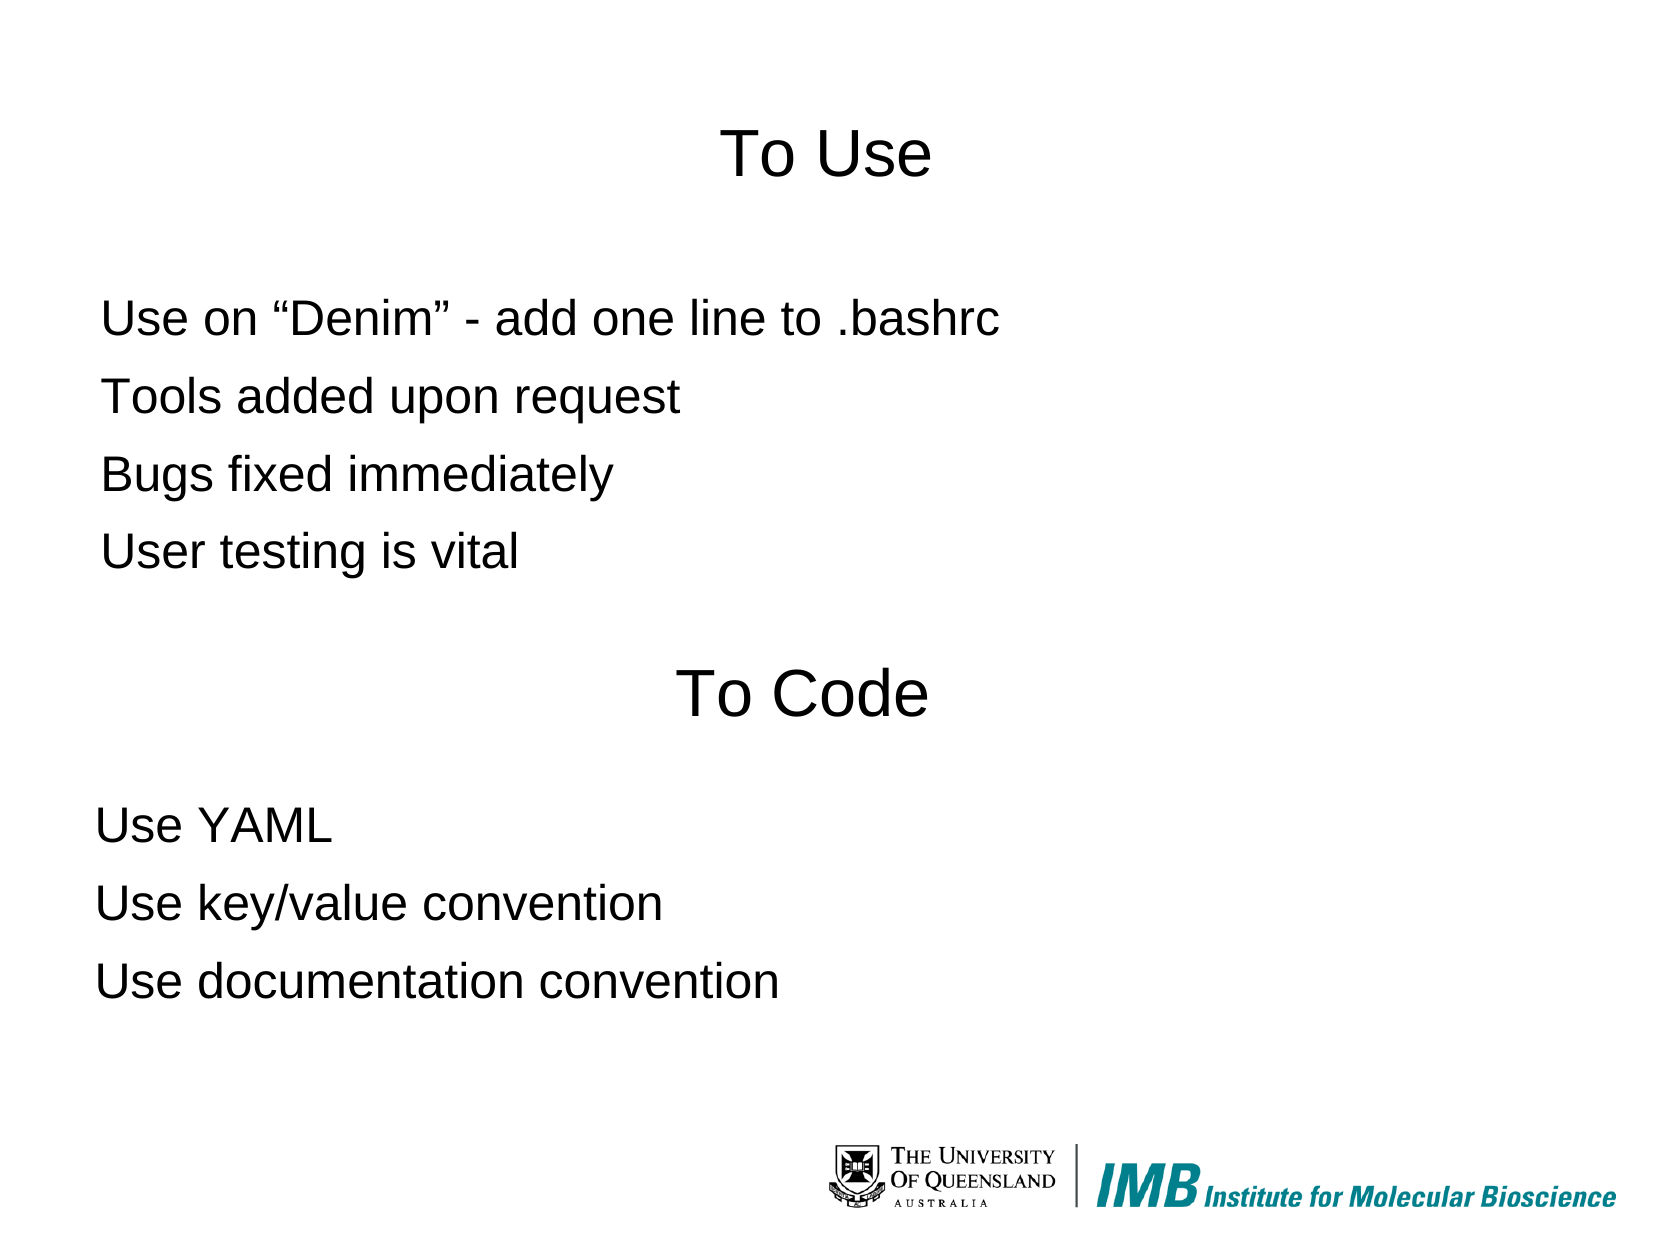

# To Use
Use on “Denim” - add one line to .bashrc
Tools added upon request
Bugs fixed immediately
User testing is vital
To Code
Use YAML
Use key/value convention
Use documentation convention